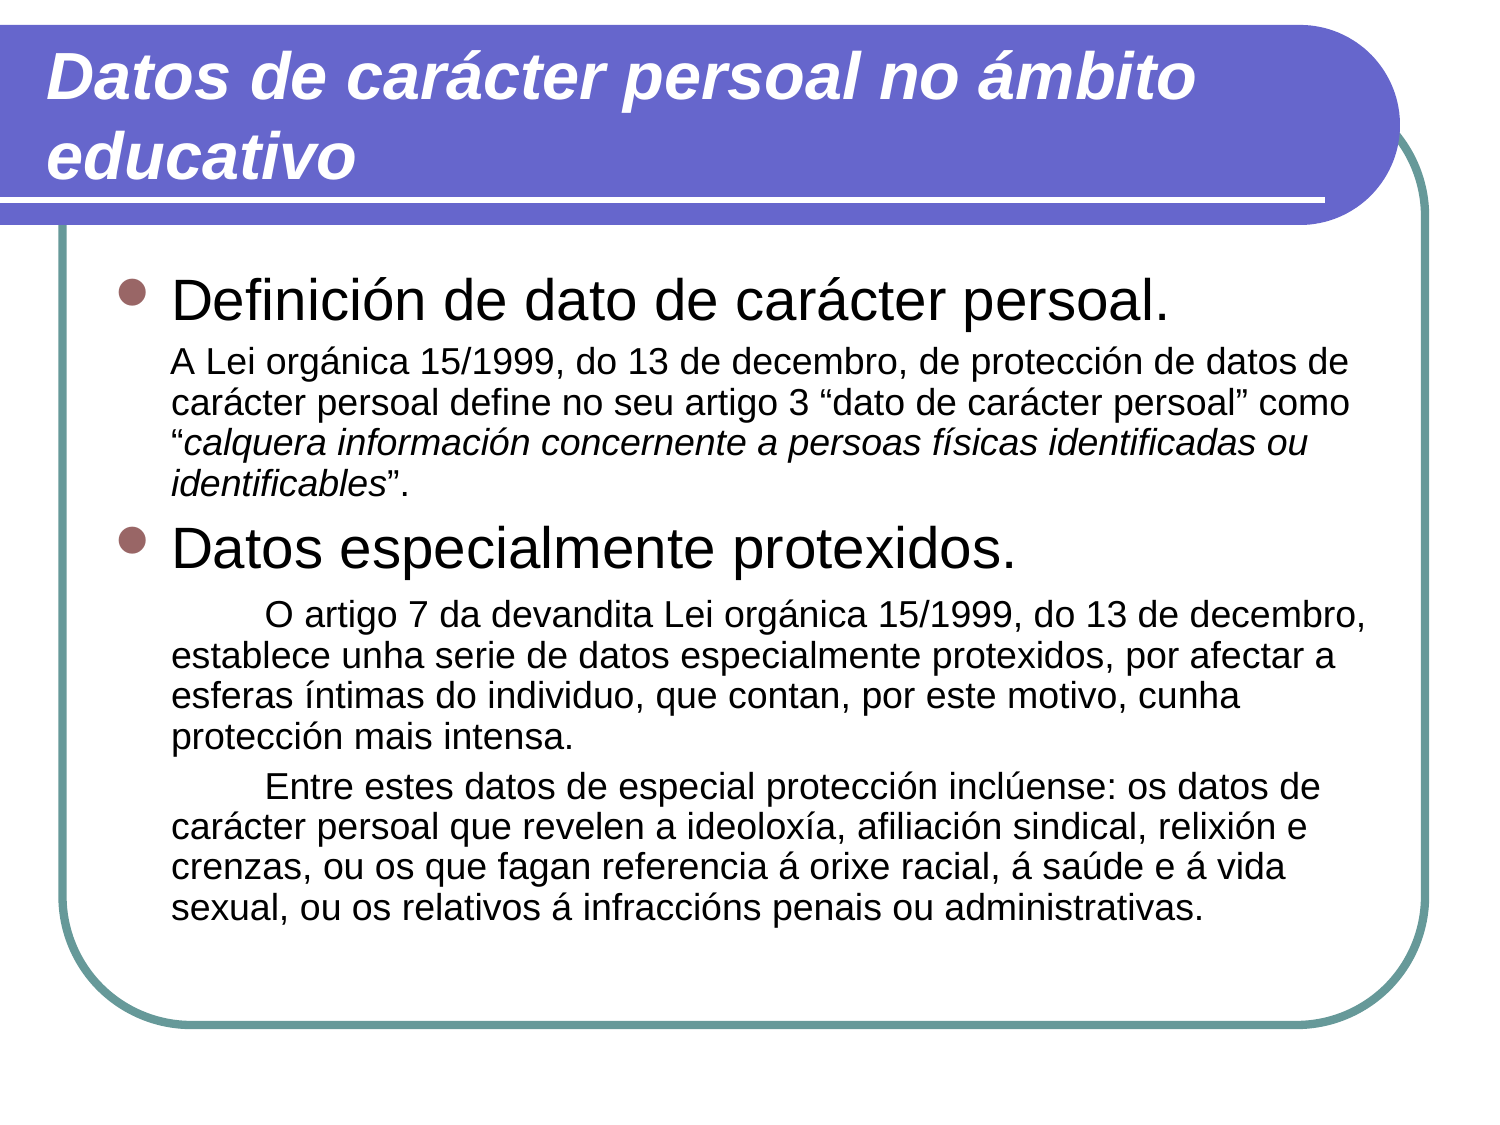

# Datos de carácter persoal no ámbito educativo
Definición de dato de carácter persoal.
 A Lei orgánica 15/1999, do 13 de decembro, de protección de datos de carácter persoal define no seu artigo 3 “dato de carácter persoal” como “calquera información concernente a persoas físicas identificadas ou identificables”.
Datos especialmente protexidos.
 	O artigo 7 da devandita Lei orgánica 15/1999, do 13 de decembro, establece unha serie de datos especialmente protexidos, por afectar a esferas íntimas do individuo, que contan, por este motivo, cunha protección mais intensa.
		Entre estes datos de especial protección inclúense: os datos de carácter persoal que revelen a ideoloxía, afiliación sindical, relixión e crenzas, ou os que fagan referencia á orixe racial, á saúde e á vida sexual, ou os relativos á infraccións penais ou administrativas.